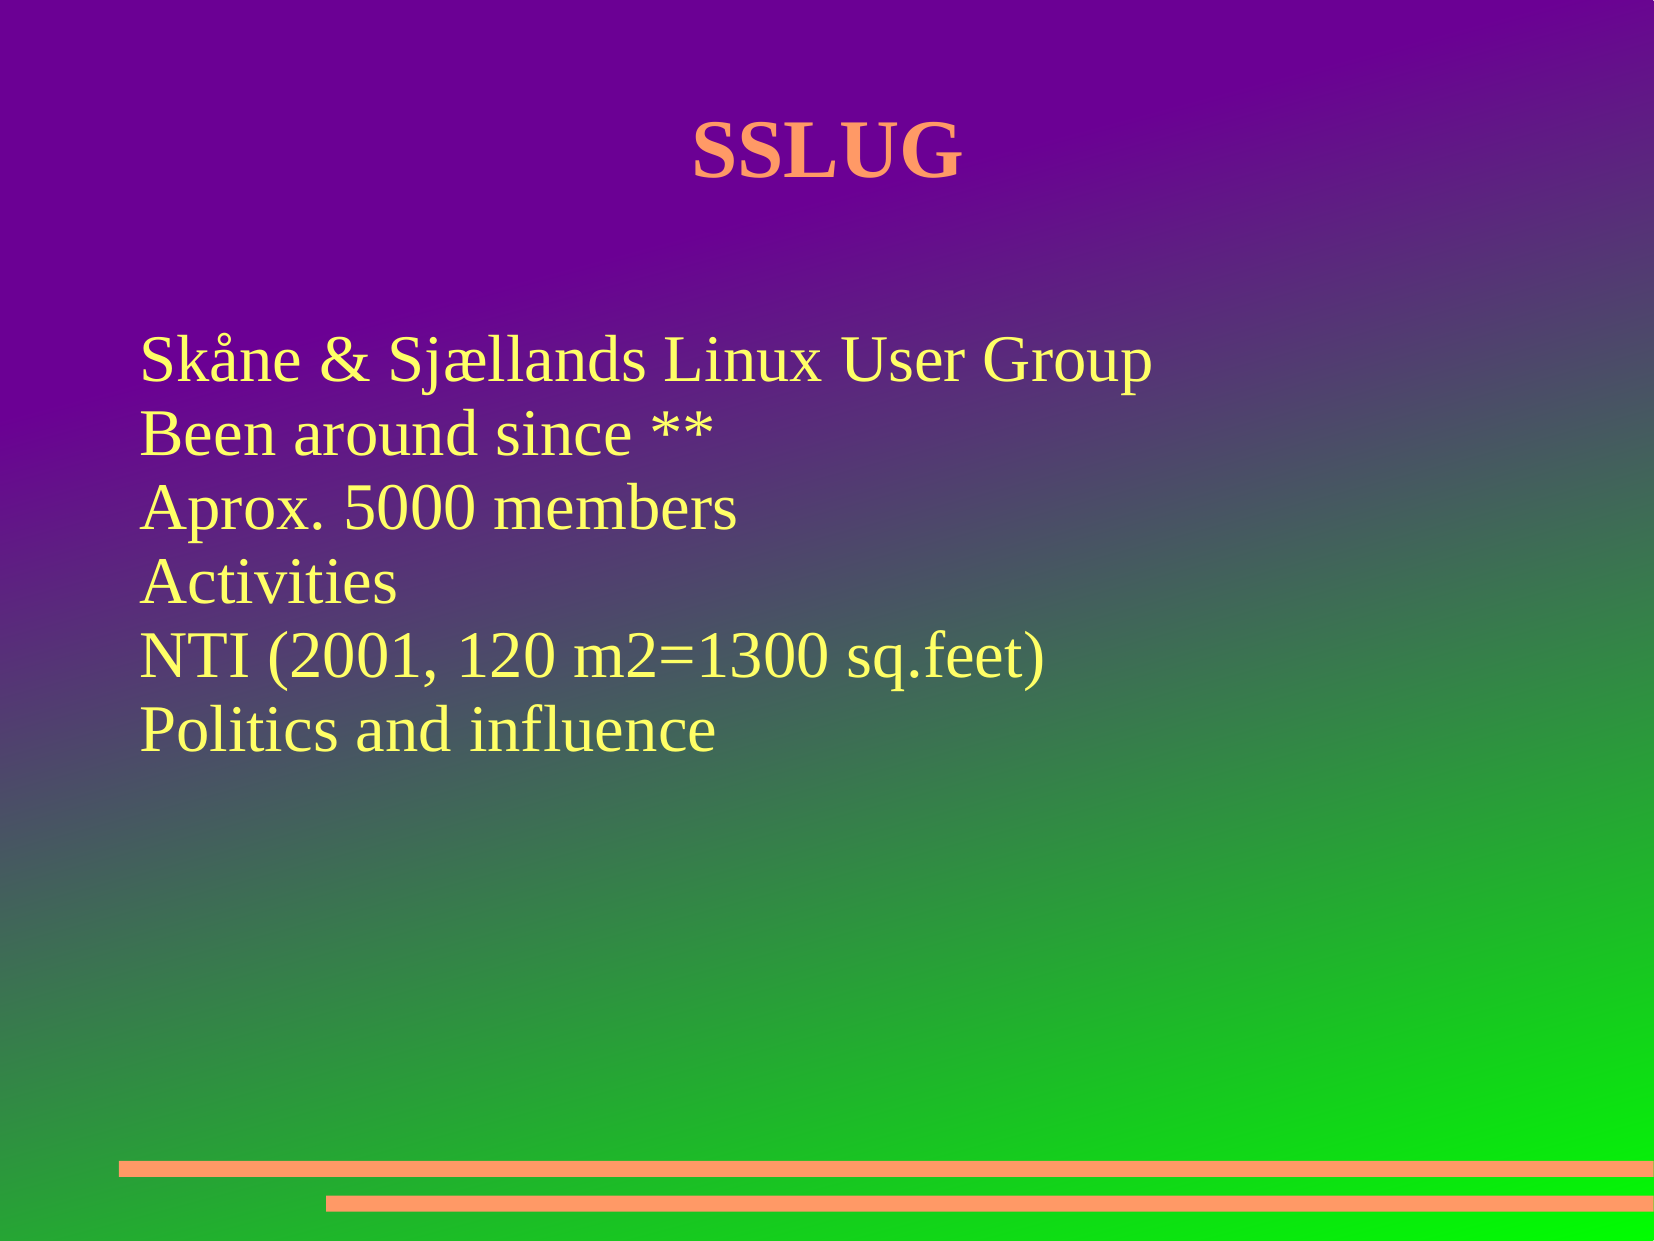

# SSLUG
Skåne & Sjællands Linux User Group
Been around since **
Aprox. 5000 members
Activities
NTI (2001, 120 m2=1300 sq.feet)
Politics and influence